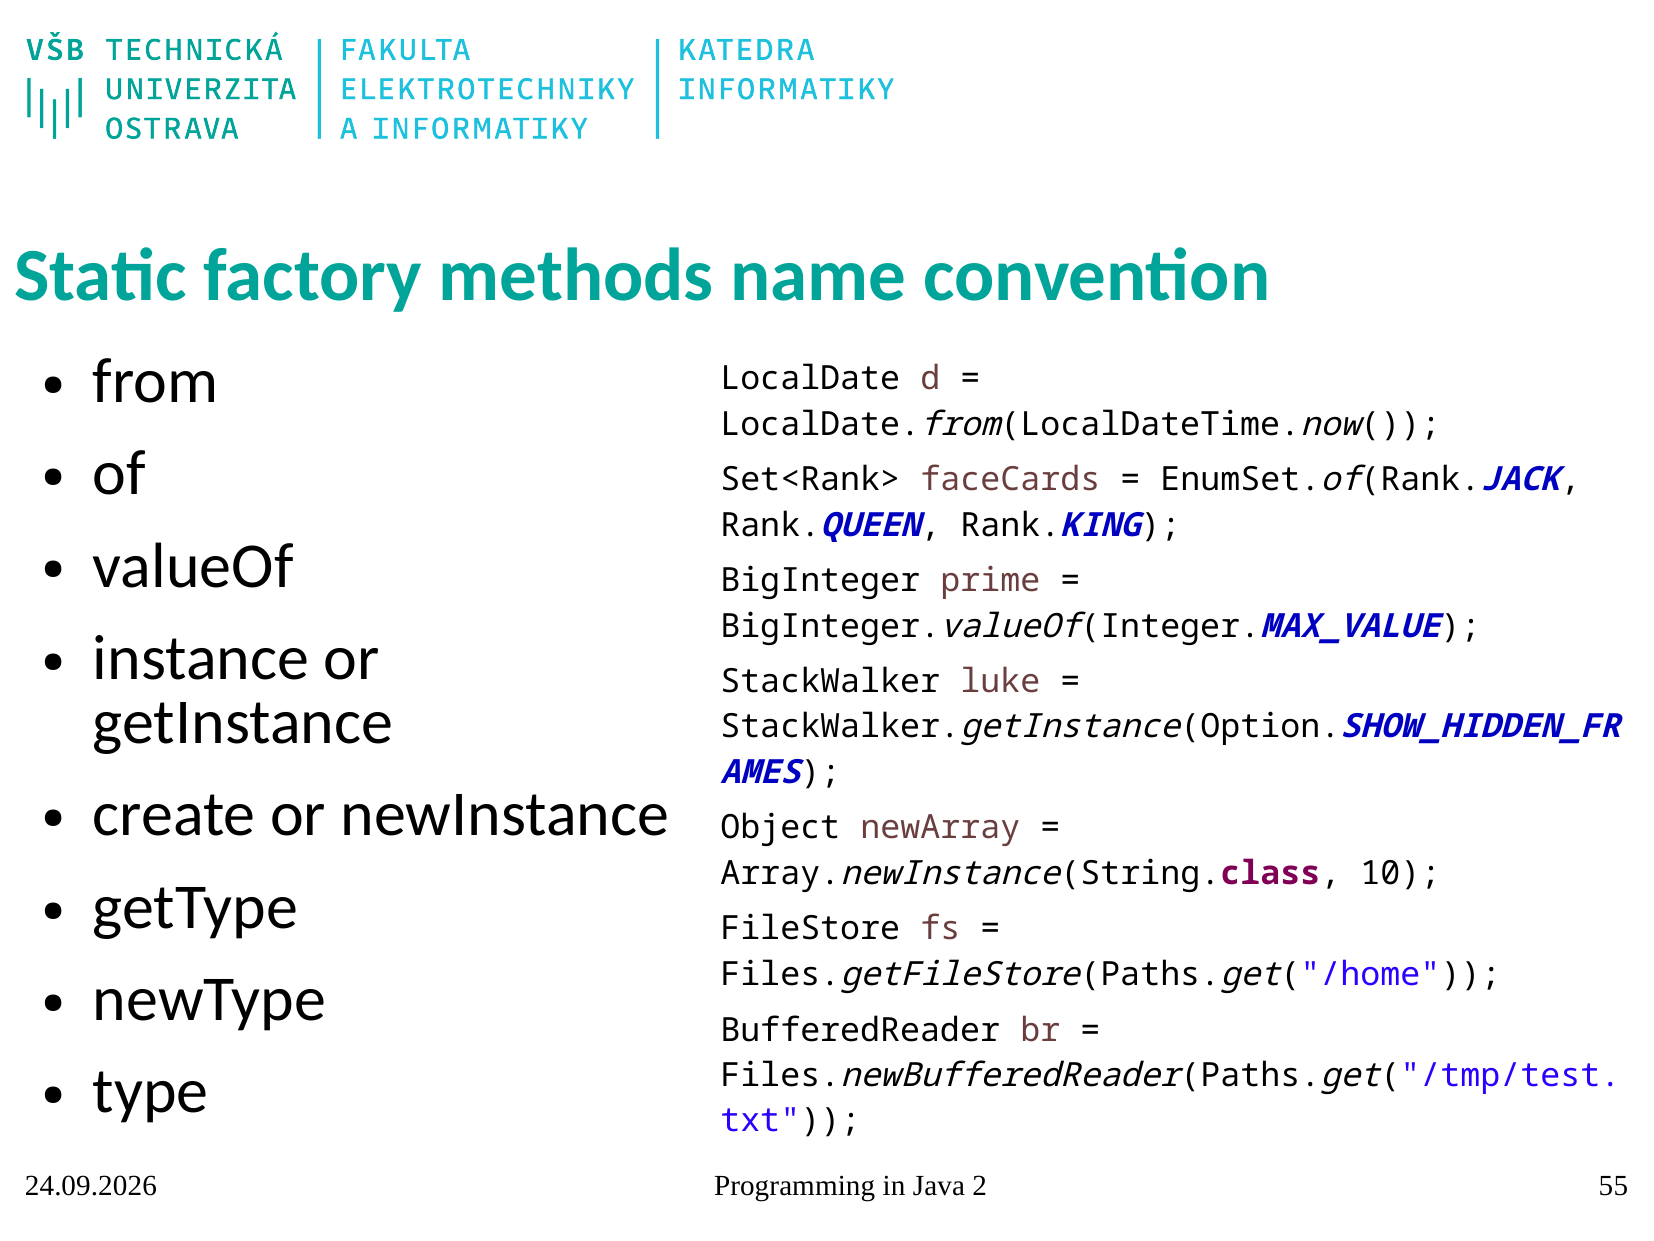

# Static factory methods name convention
from
of
valueOf
instance or getInstance
create or newInstance
getType
newType
type
LocalDate d = LocalDate.from(LocalDateTime.now());
Set<Rank> faceCards = EnumSet.of(Rank.JACK, Rank.QUEEN, Rank.KING);
BigInteger prime = BigInteger.valueOf(Integer.MAX_VALUE);
StackWalker luke = StackWalker.getInstance(Option.SHOW_HIDDEN_FRAMES);
Object newArray = Array.newInstance(String.class, 10);
FileStore fs = Files.getFileStore(Paths.get("/home"));
BufferedReader br = Files.newBufferedReader(Paths.get("/tmp/test.txt"));
Programming in Java 2
55